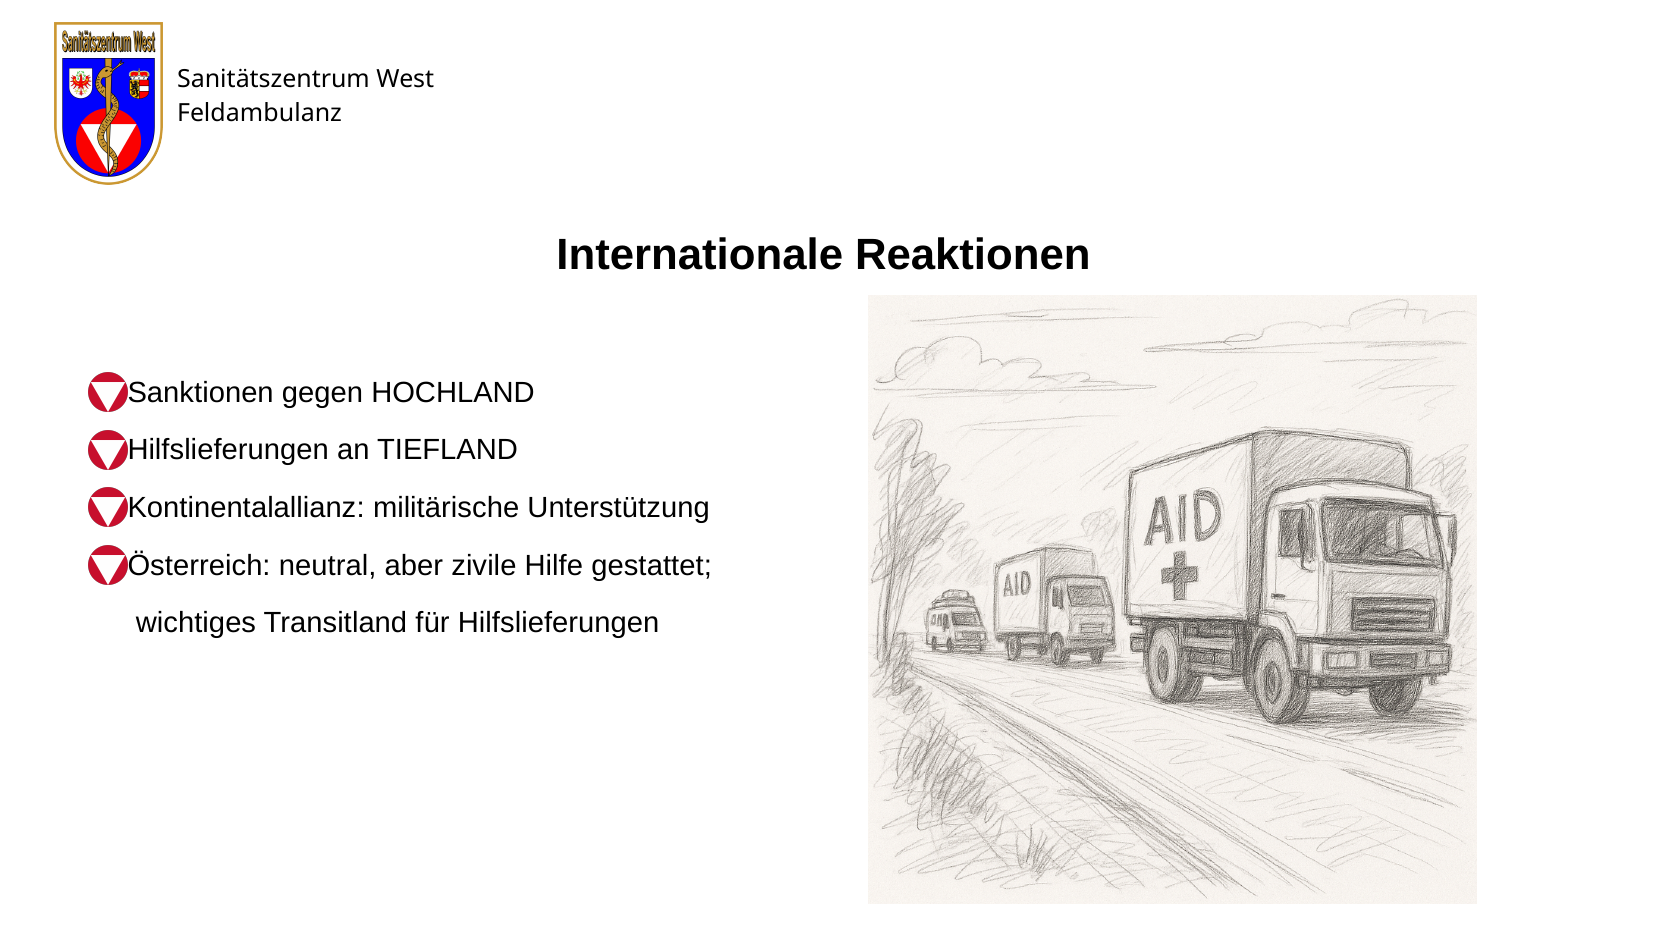

# Internationale Reaktionen
Sanktionen gegen HOCHLAND
Hilfslieferungen an TIEFLAND
Kontinentalallianz: militärische Unterstützung
Österreich: neutral, aber zivile Hilfe gestattet;
 wichtiges Transitland für Hilfslieferungen